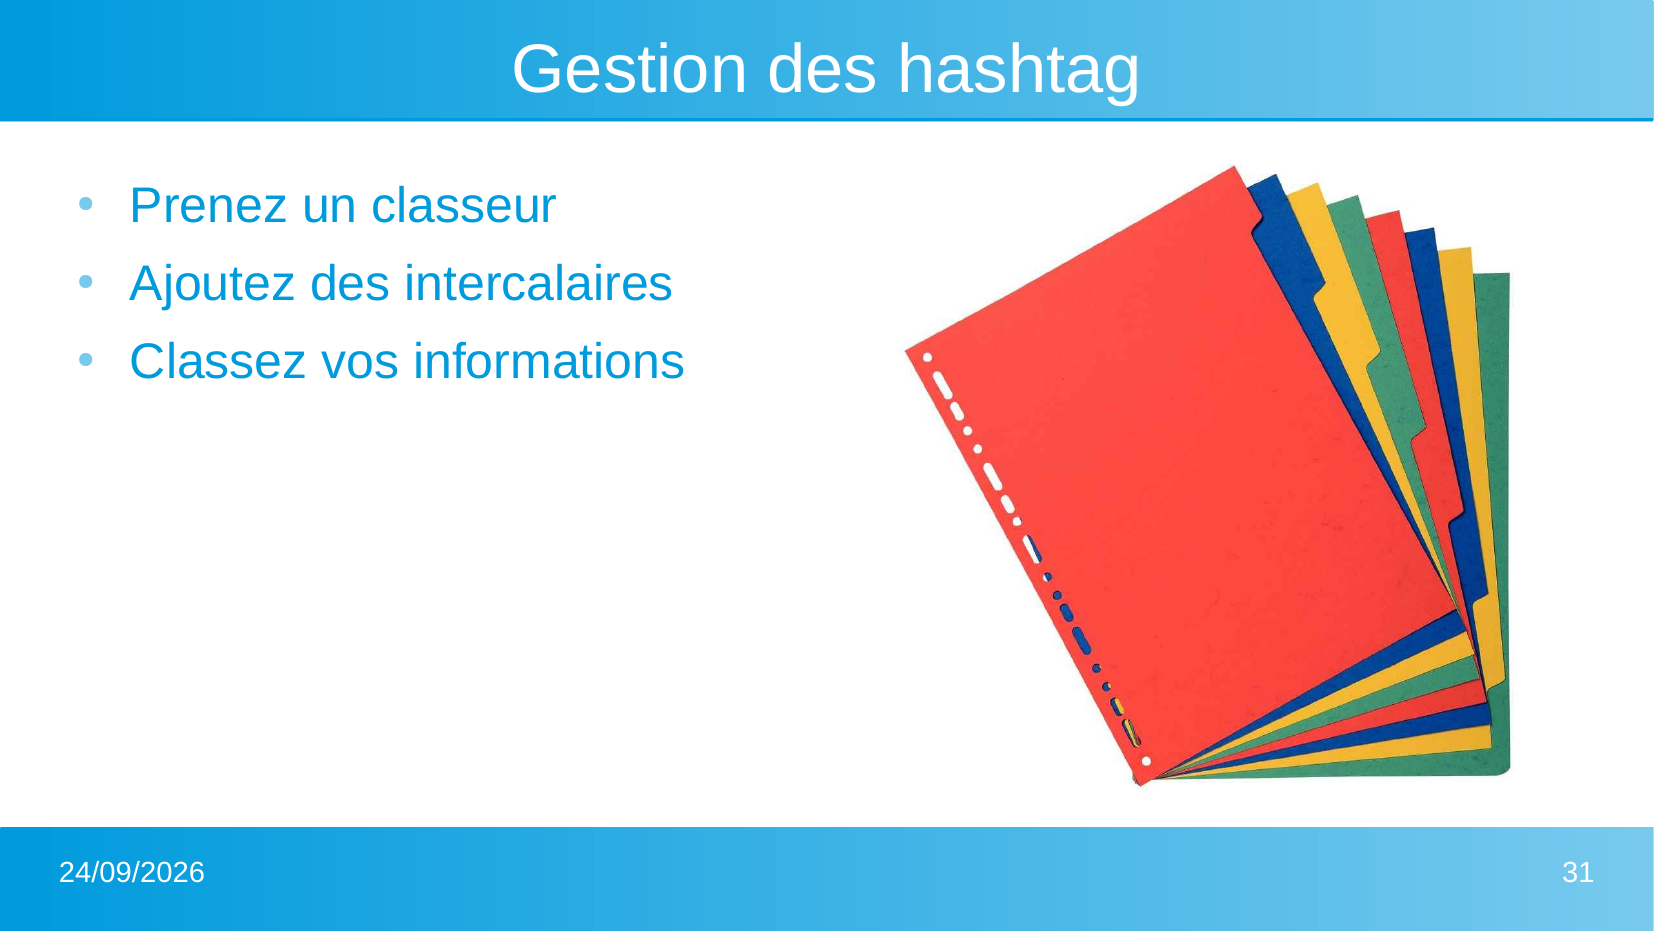

# Gestion des hashtag
Prenez un classeur
Ajoutez des intercalaires
Classez vos informations
31